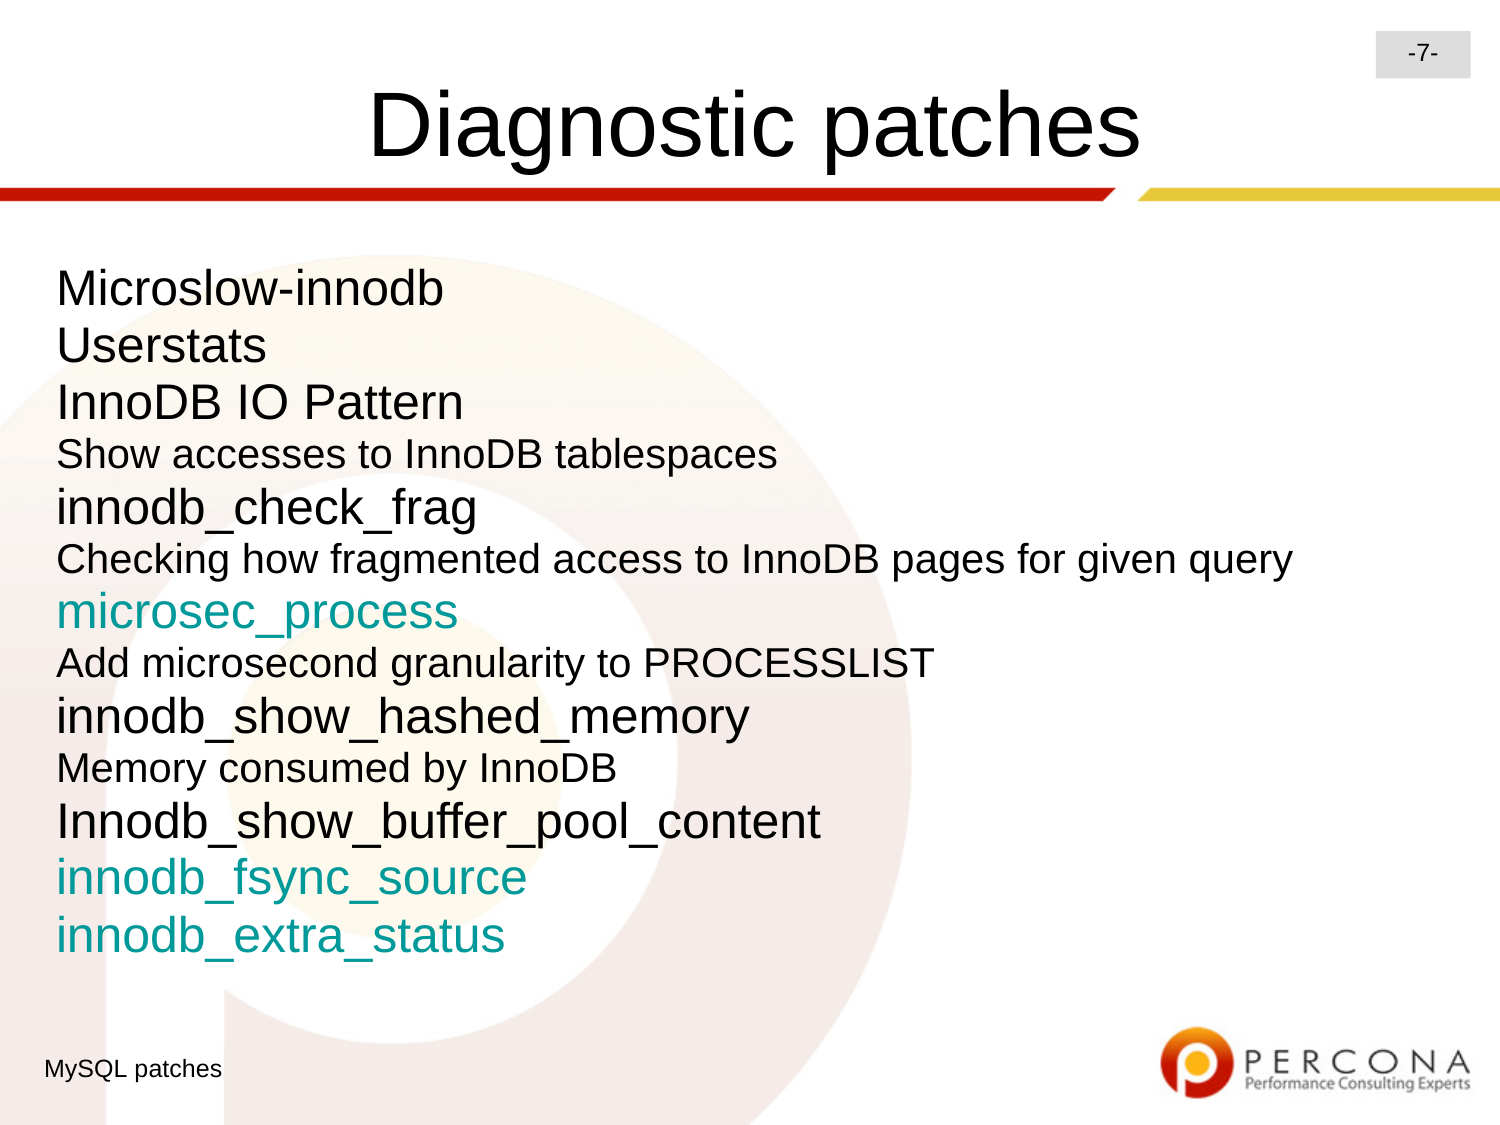

# Diagnostic patches
Microslow-innodb
Userstats
InnoDB IO Pattern
Show accesses to InnoDB tablespaces
innodb_check_frag
Checking how fragmented access to InnoDB pages for given query
microsec_process
Add microsecond granularity to PROCESSLIST
innodb_show_hashed_memory
Memory consumed by InnoDB
Innodb_show_buffer_pool_content
innodb_fsync_source
innodb_extra_status
MySQL patches